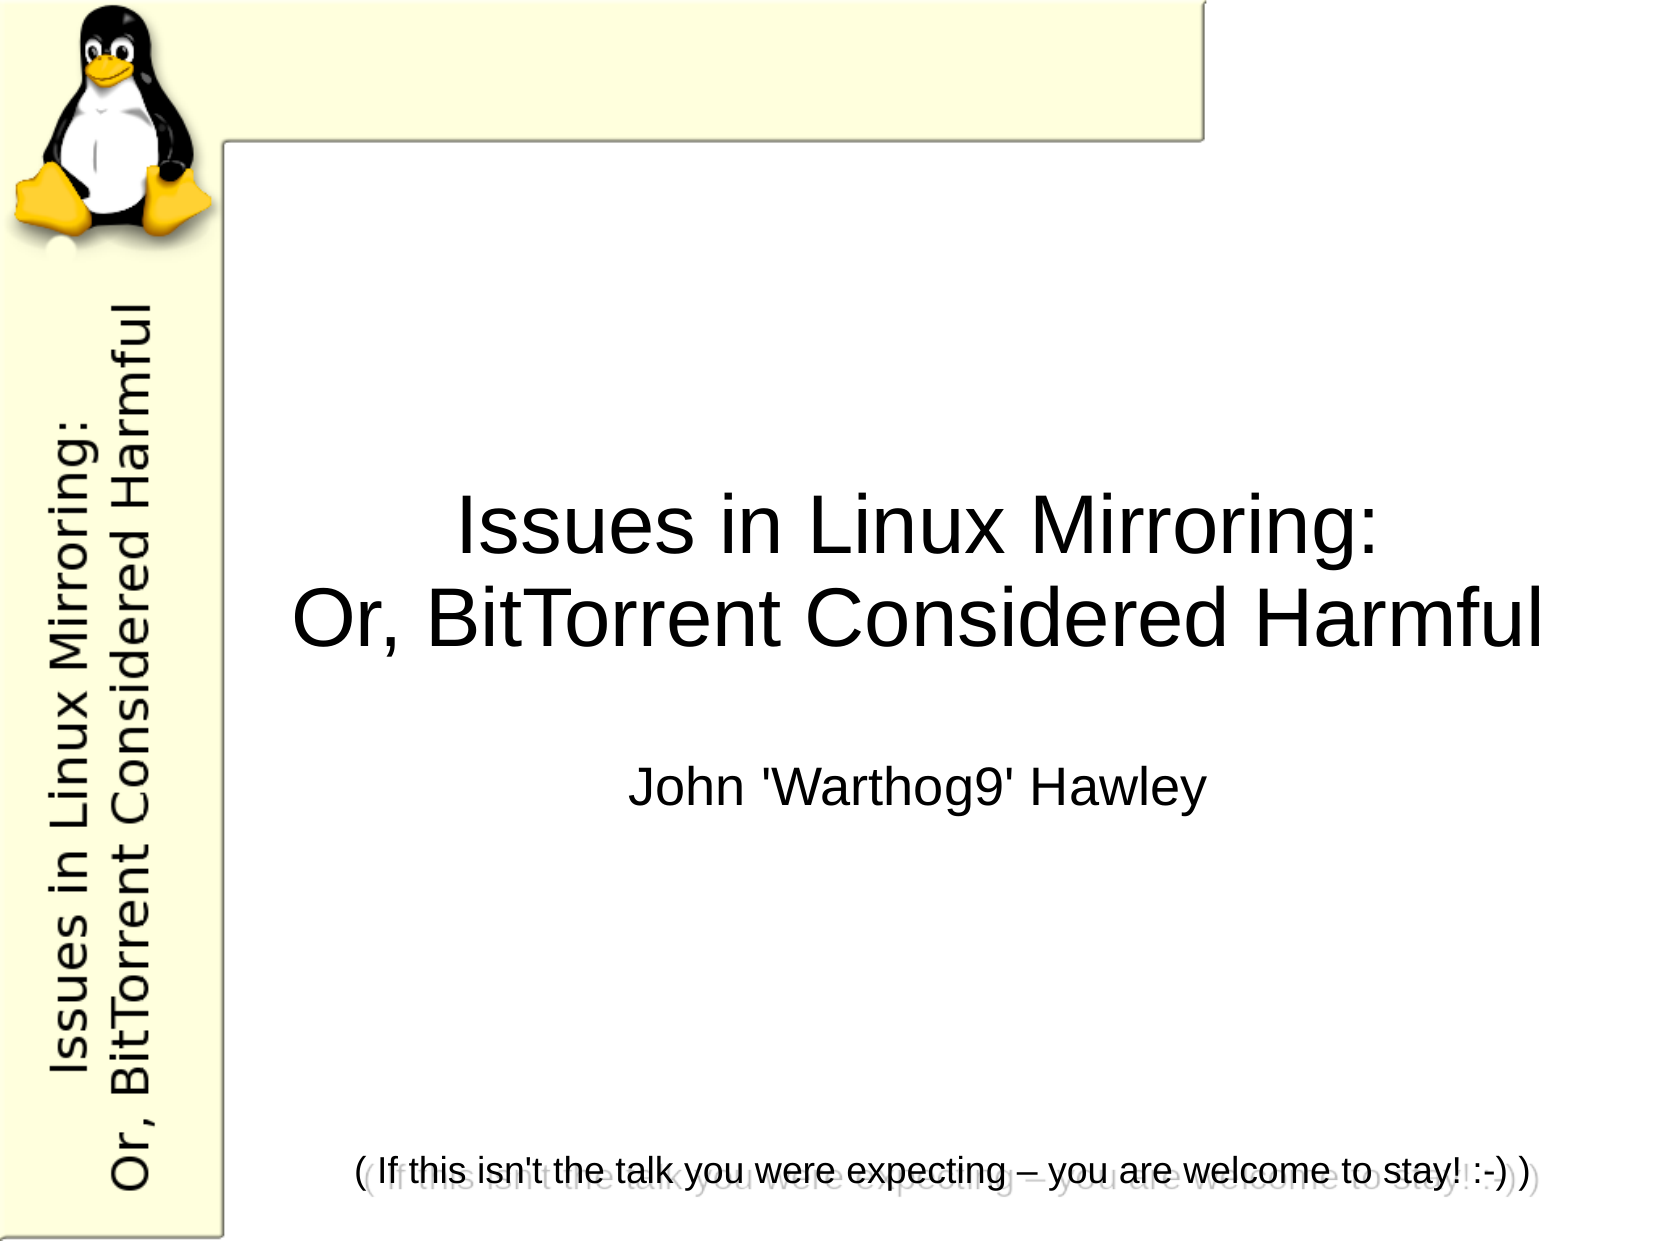

# Issues in Linux Mirroring:
Or, BitTorrent Considered Harmful
John 'Warthog9' Hawley
( If this isn't the talk you were expecting – you are welcome to stay! :-) )